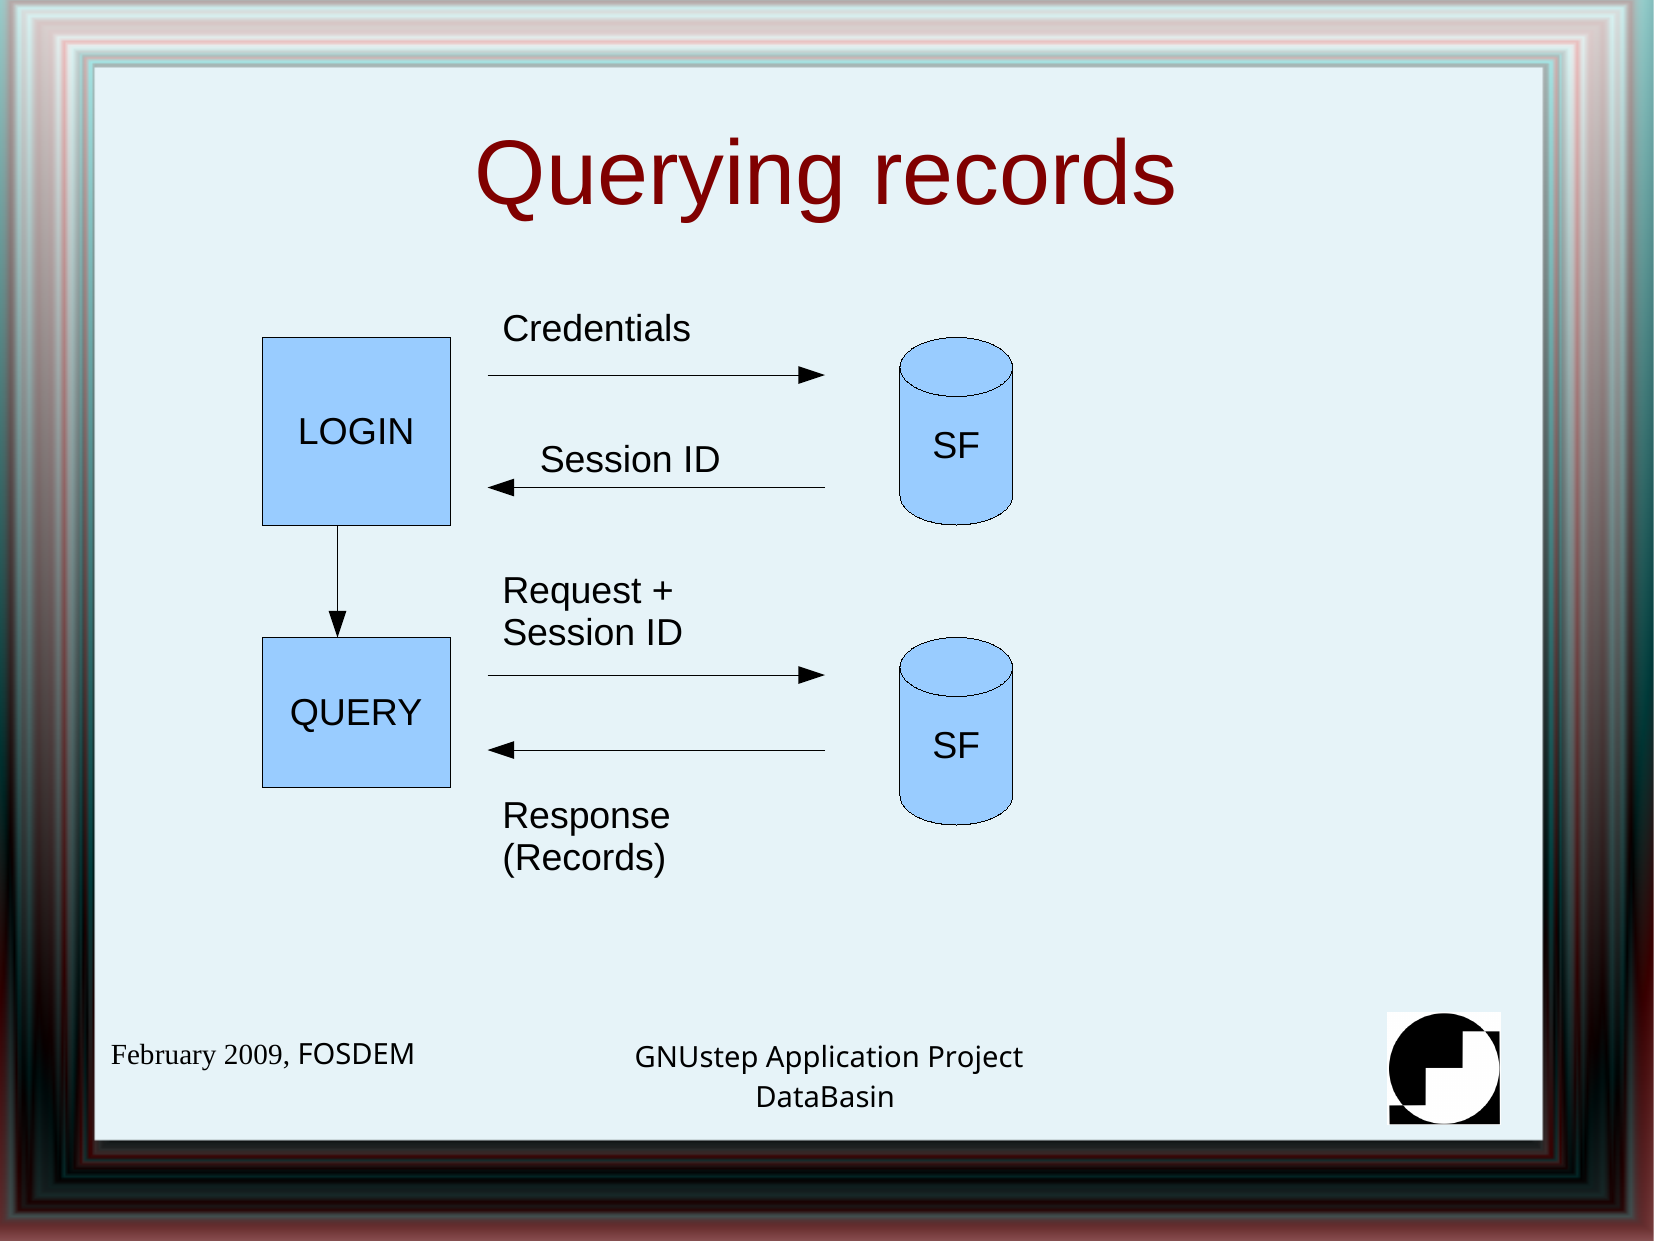

# Querying records
Credentials
LOGIN
SF
Session ID
Request + Session ID
QUERY
SF
Response (Records)